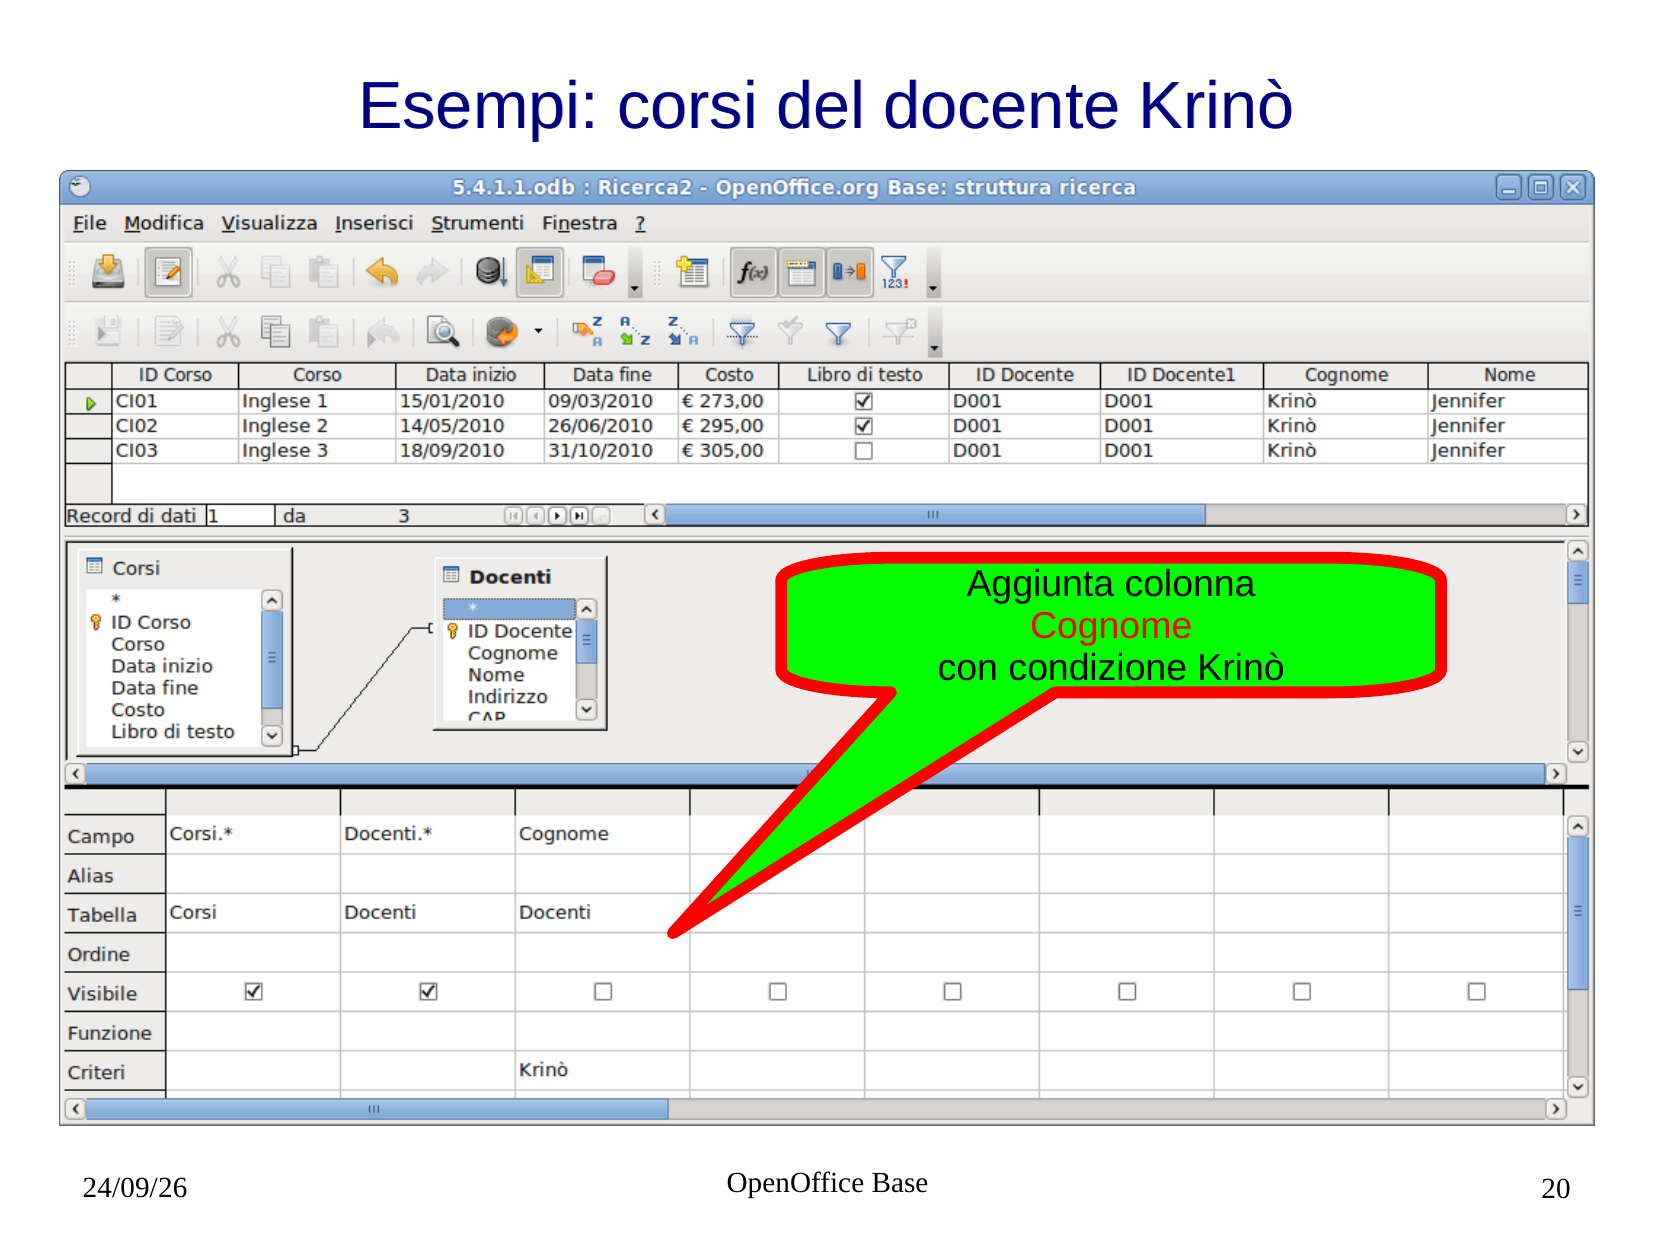

# Esempi: corsi del docente Krinò
Aggiunta colonna
Cognome
con condizione Krinò